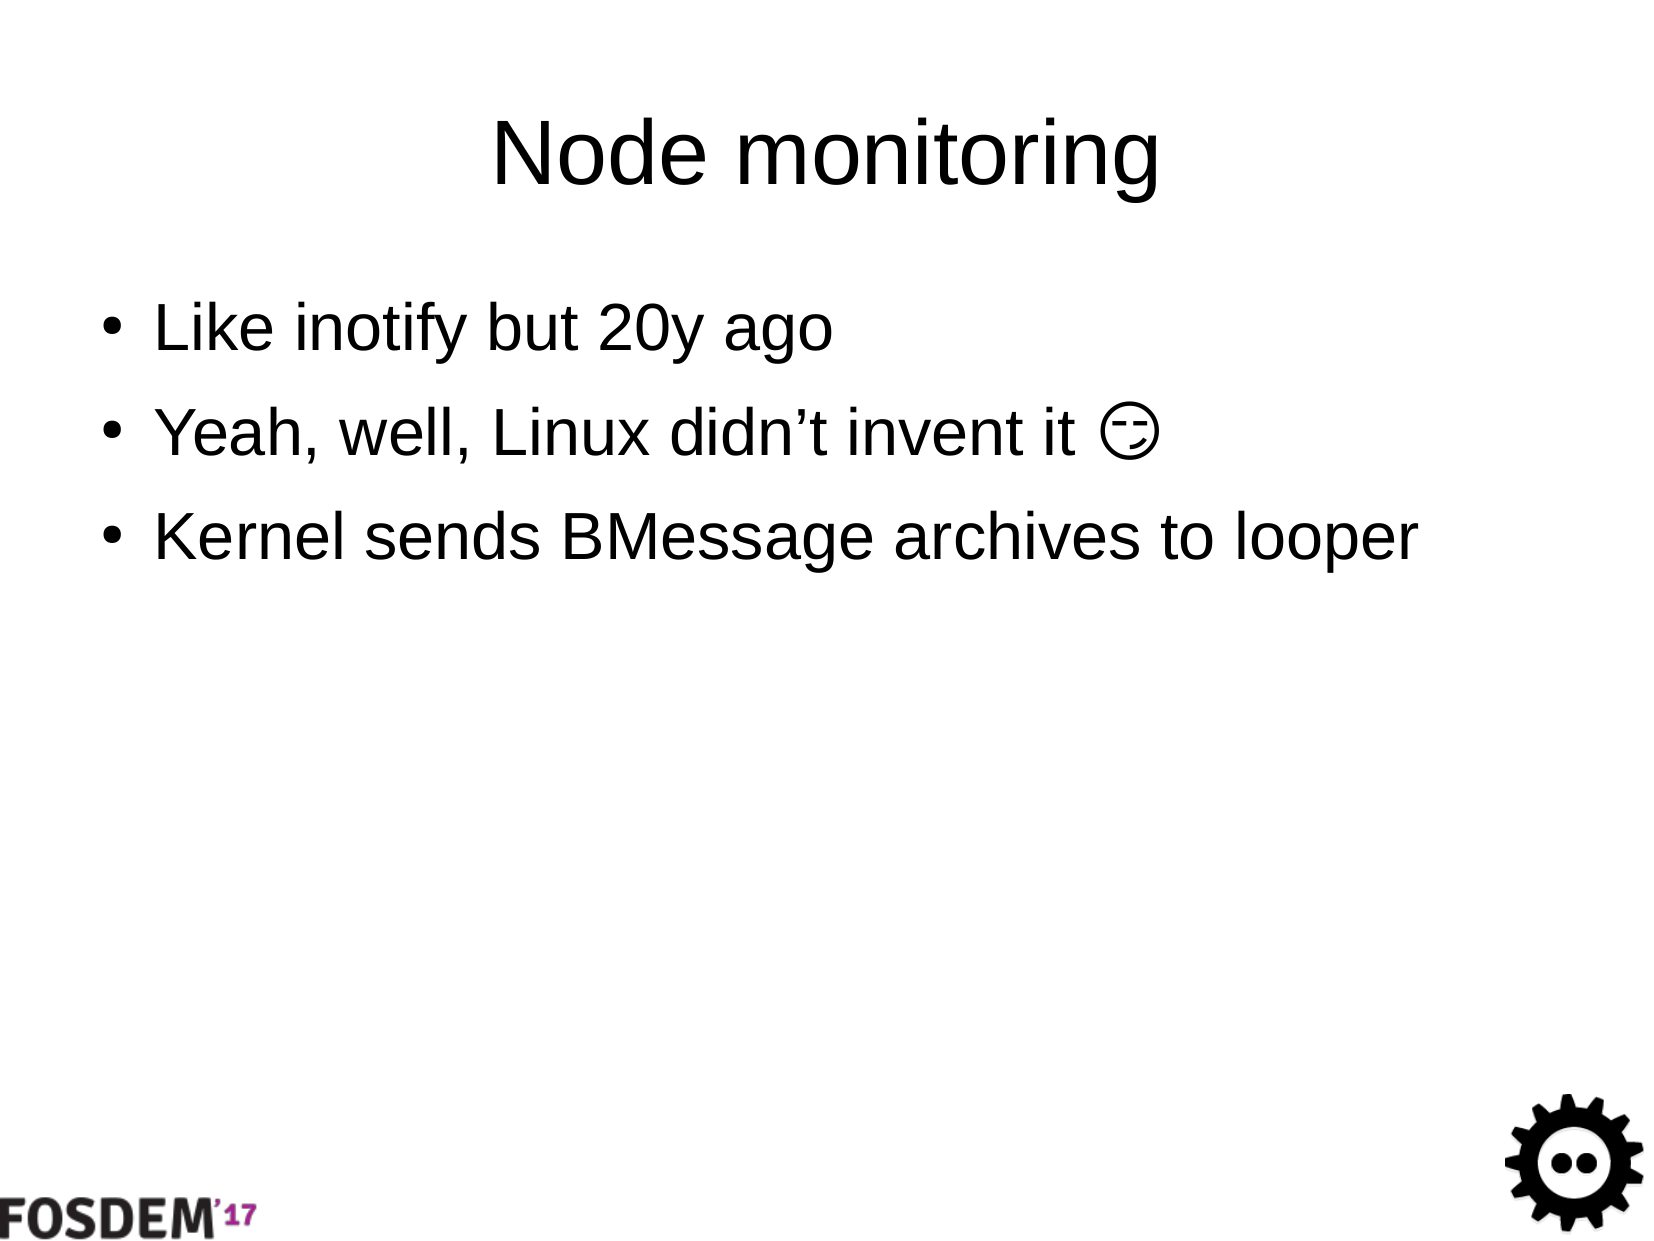

# Node monitoring
Like inotify but 20y ago
Yeah, well, Linux didn’t invent it 😏
Kernel sends BMessage archives to looper